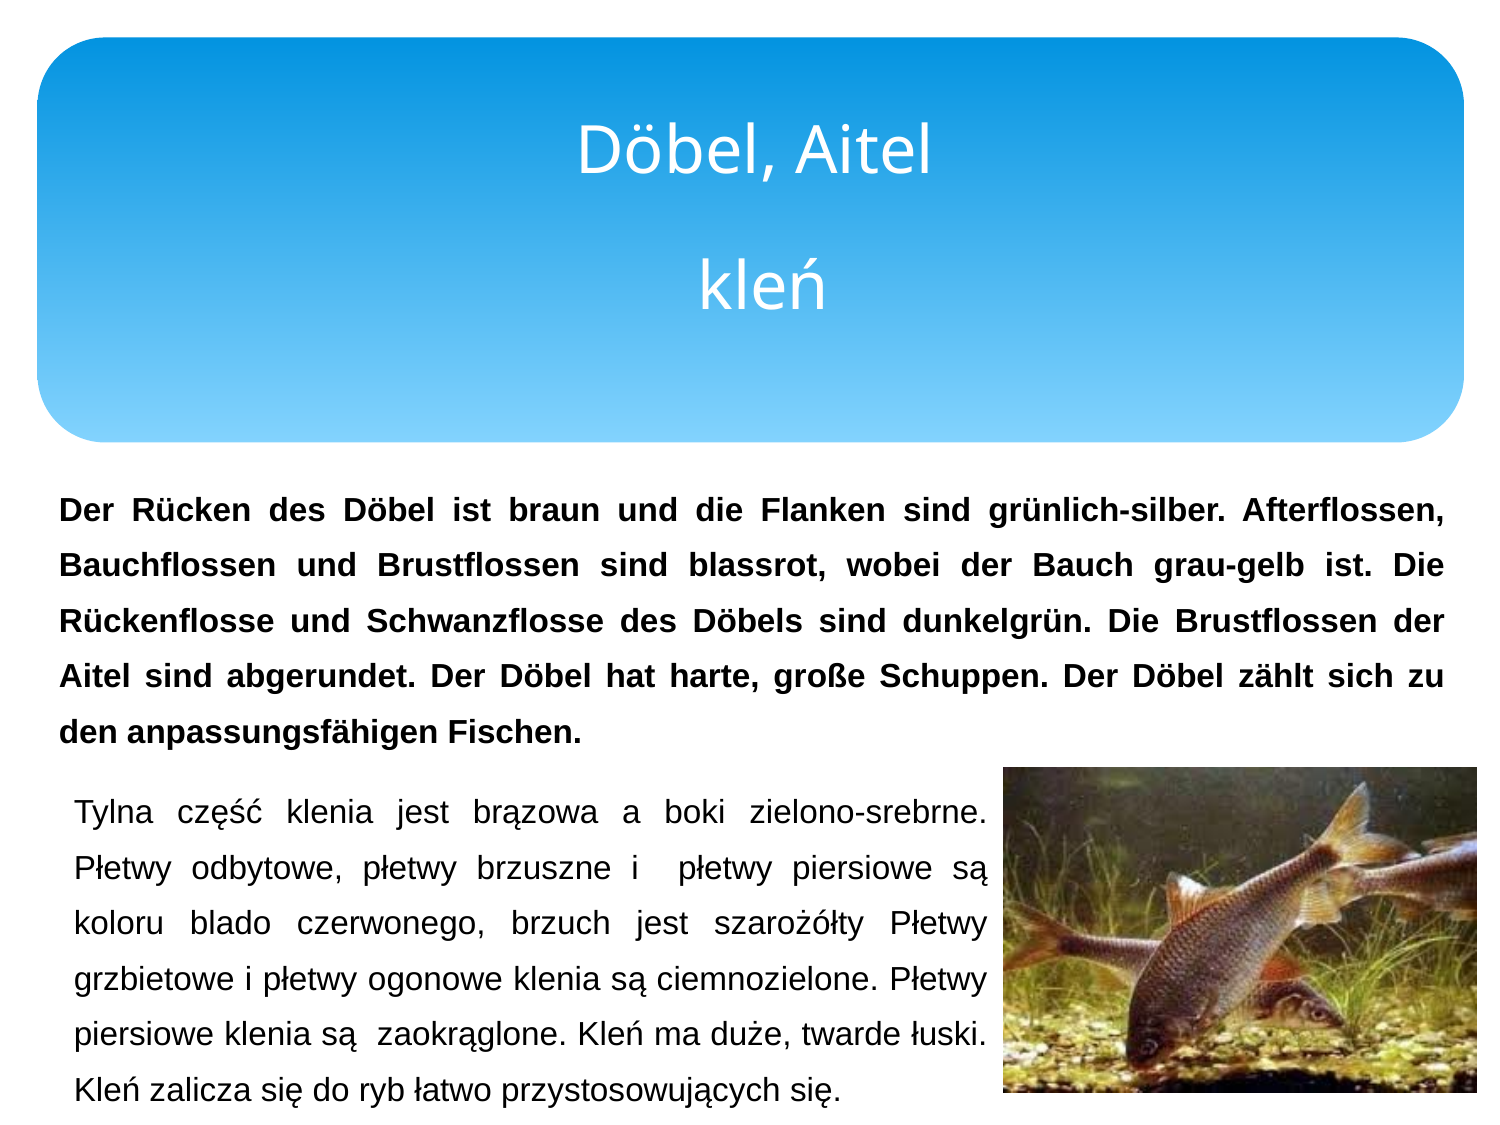

# Döbel, Aitel kleń
Der Rücken des Döbel ist braun und die Flanken sind grünlich-silber. Afterflossen, Bauchflossen und Brustflossen sind blassrot, wobei der Bauch grau-gelb ist. Die Rückenflosse und Schwanzflosse des Döbels sind dunkelgrün. Die Brustflossen der Aitel sind abgerundet. Der Döbel hat harte, große Schuppen. Der Döbel zählt sich zu den anpassungsfähigen Fischen.
Tylna część klenia jest brązowa a boki zielono-srebrne. Płetwy odbytowe, płetwy brzuszne i płetwy piersiowe są koloru blado czerwonego, brzuch jest szarożółty Płetwy grzbietowe i płetwy ogonowe klenia są ciemnozielone. Płetwy piersiowe klenia są zaokrąglone. Kleń ma duże, twarde łuski. Kleń zalicza się do ryb łatwo przystosowujących się.